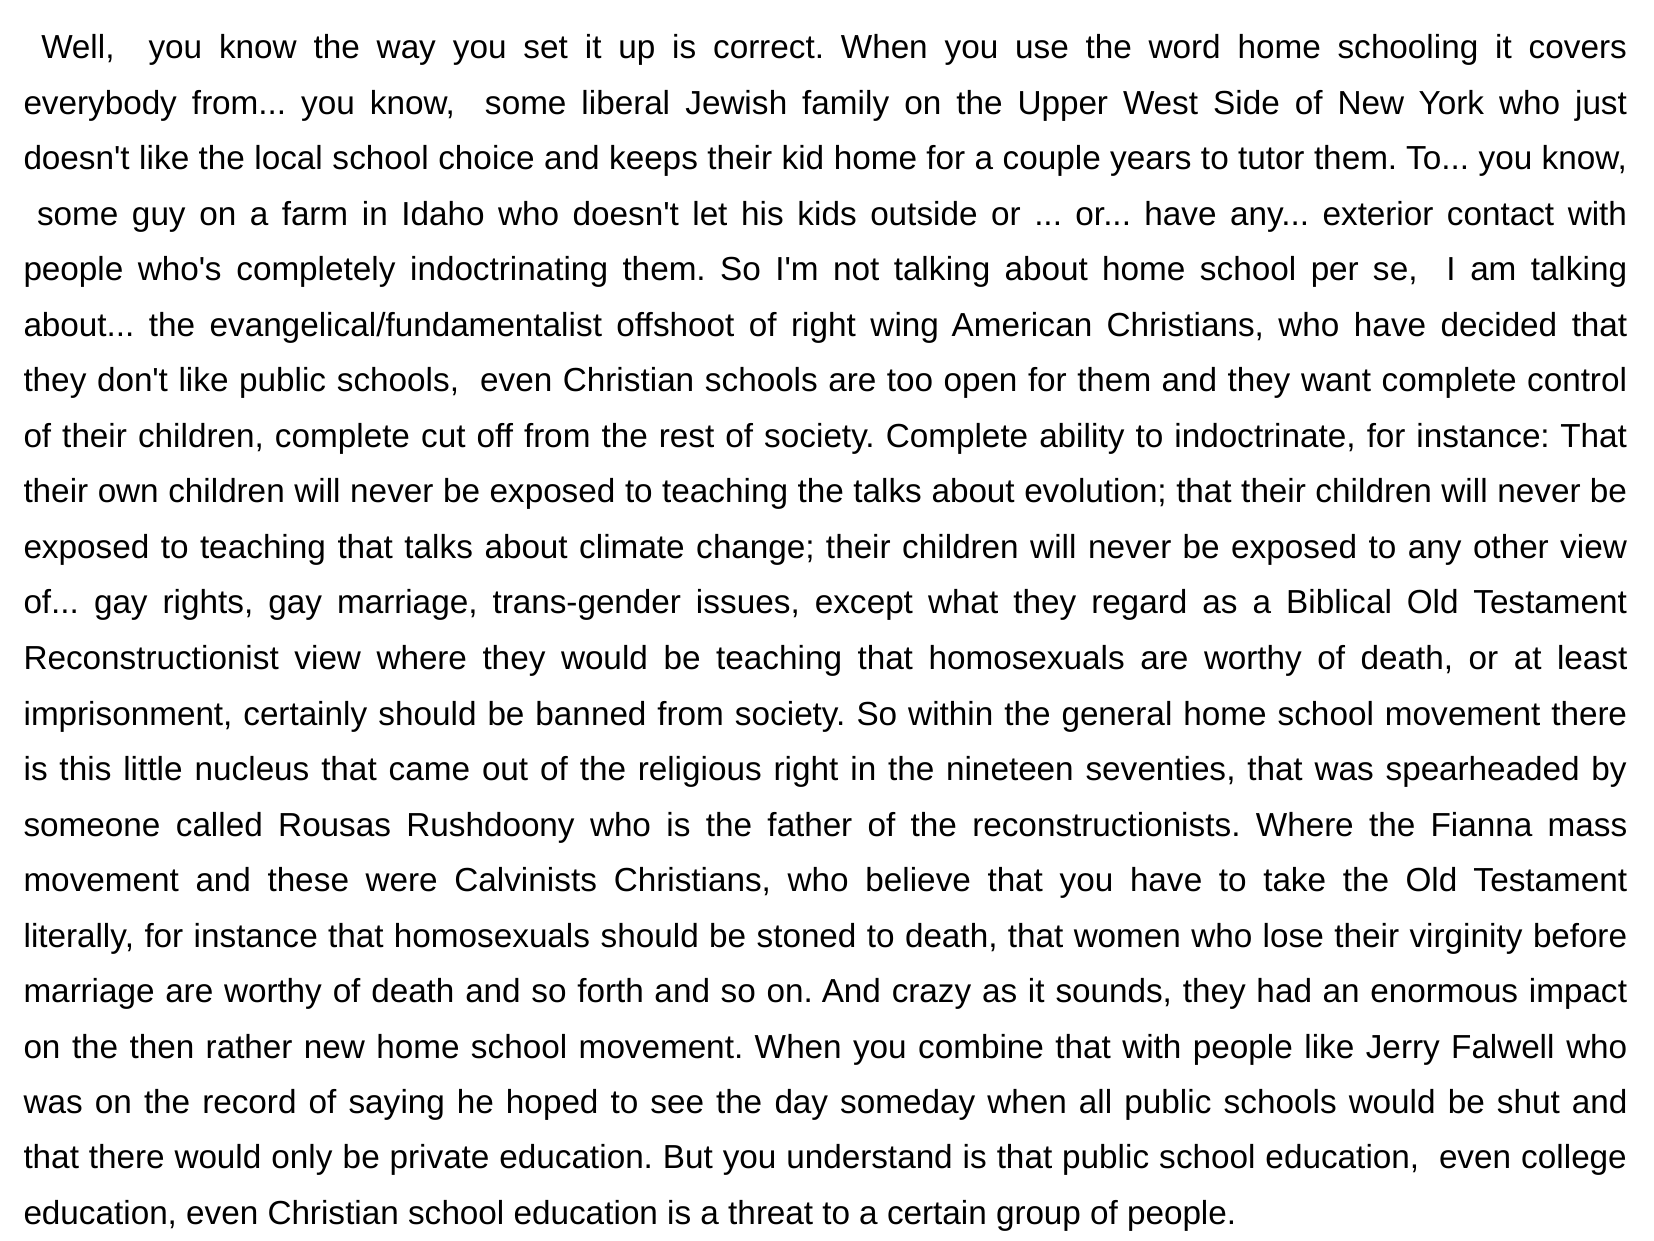

# Well, you know the way you set it up is correct. When you use the word home schooling it covers everybody from... you know, some liberal Jewish family on the Upper West Side of New York who just doesn't like the local school choice and keeps their kid home for a couple years to tutor them. To... you know, some guy on a farm in Idaho who doesn't let his kids outside or ... or... have any... exterior contact with people who's completely indoctrinating them. So I'm not talking about home school per se, I am talking about... the evangelical/fundamentalist offshoot of right wing American Christians, who have decided that they don't like public schools, even Christian schools are too open for them and they want complete control of their children, complete cut off from the rest of society. Complete ability to indoctrinate, for instance: That their own children will never be exposed to teaching the talks about evolution; that their children will never be exposed to teaching that talks about climate change; their children will never be exposed to any other view of... gay rights, gay marriage, trans-gender issues, except what they regard as a Biblical Old Testament Reconstructionist view where they would be teaching that homosexuals are worthy of death, or at least imprisonment, certainly should be banned from society. So within the general home school movement there is this little nucleus that came out of the religious right in the nineteen seventies, that was spearheaded by someone called Rousas Rushdoony who is the father of the reconstructionists. Where the Fianna mass movement and these were Calvinists Christians, who believe that you have to take the Old Testament literally, for instance that homosexuals should be stoned to death, that women who lose their virginity before marriage are worthy of death and so forth and so on. And crazy as it sounds, they had an enormous impact on the then rather new home school movement. When you combine that with people like Jerry Falwell who was on the record of saying he hoped to see the day someday when all public schools would be shut and that there would only be private education. But you understand is that public school education, even college education, even Christian school education is a threat to a certain group of people.